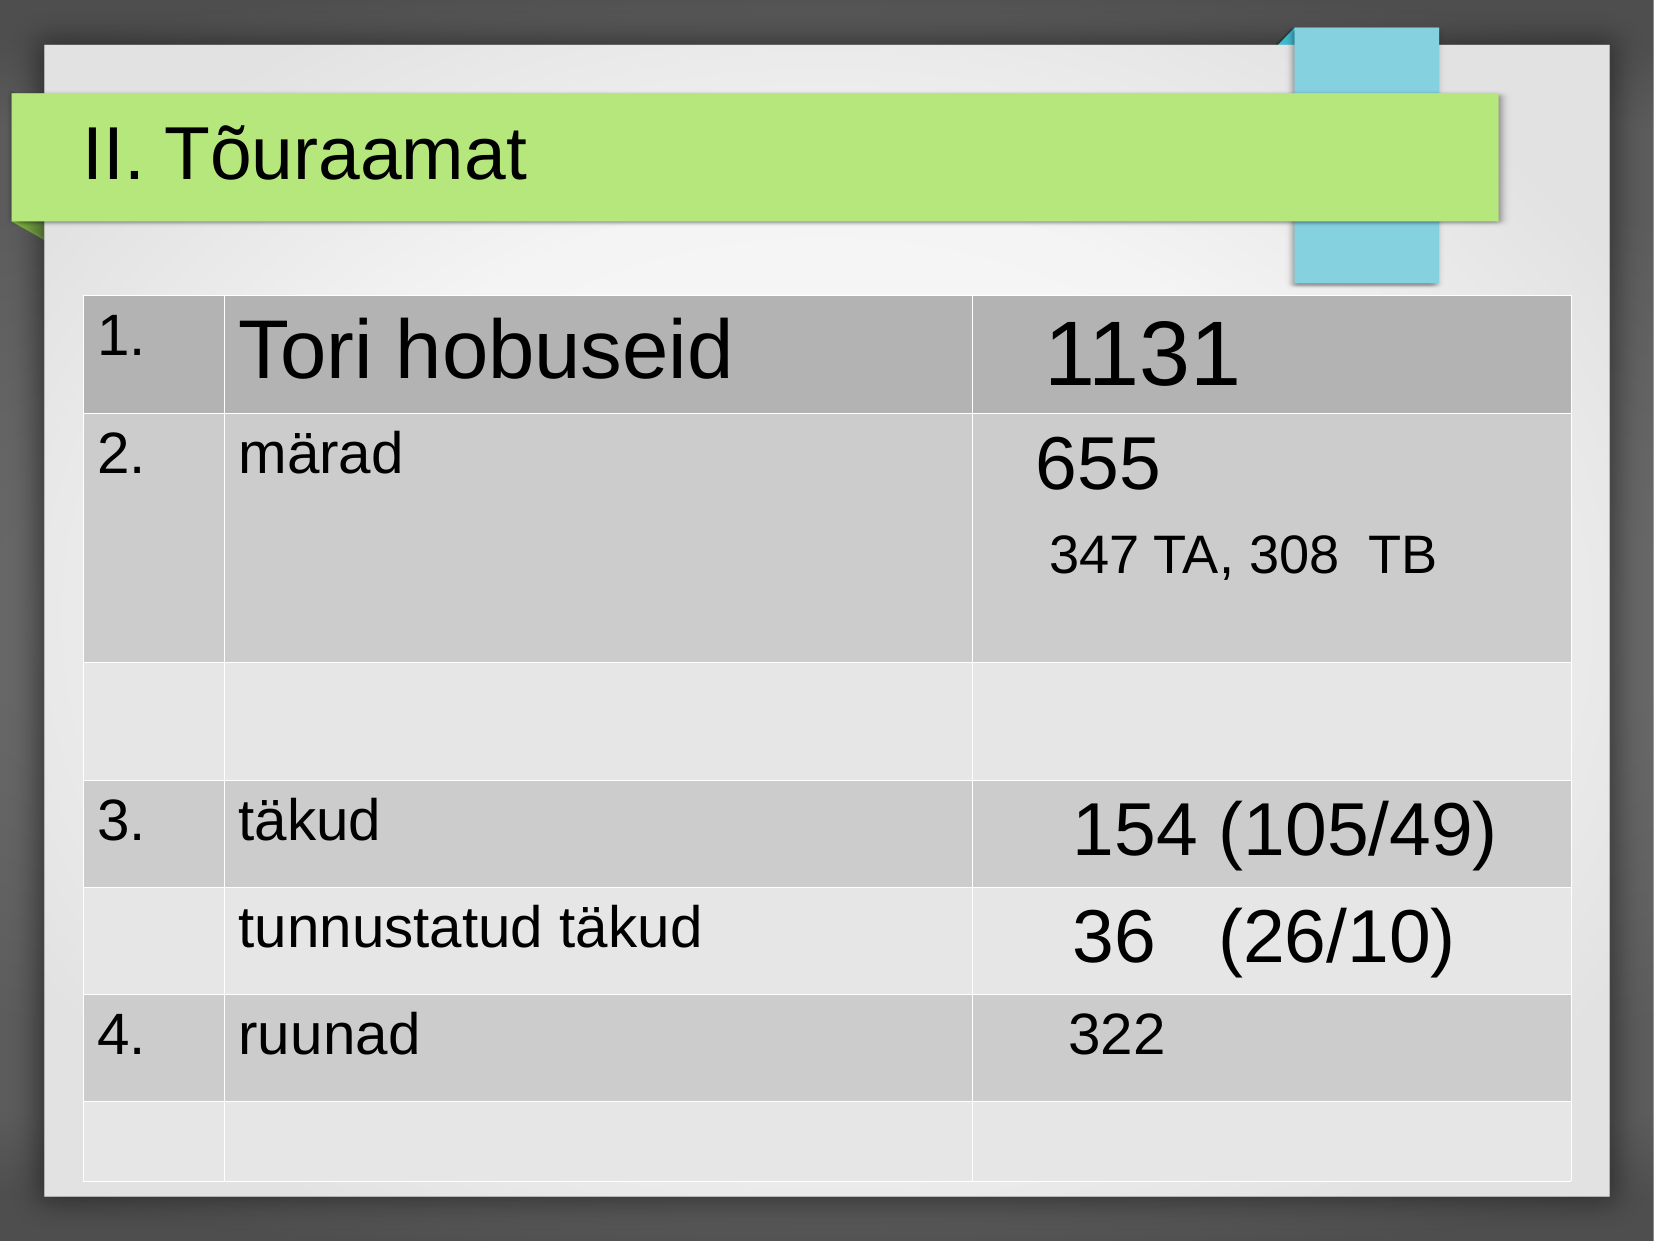

# II. Tõuraamat
| 1. | Tori hobuseid | 1131 |
| --- | --- | --- |
| 2. | märad | 655 347 TA, 308 TB |
| | | |
| 3. | täkud | 154 (105/49) |
| | tunnustatud täkud | 36 (26/10) |
| 4. | ruunad | 322 |
| | | |